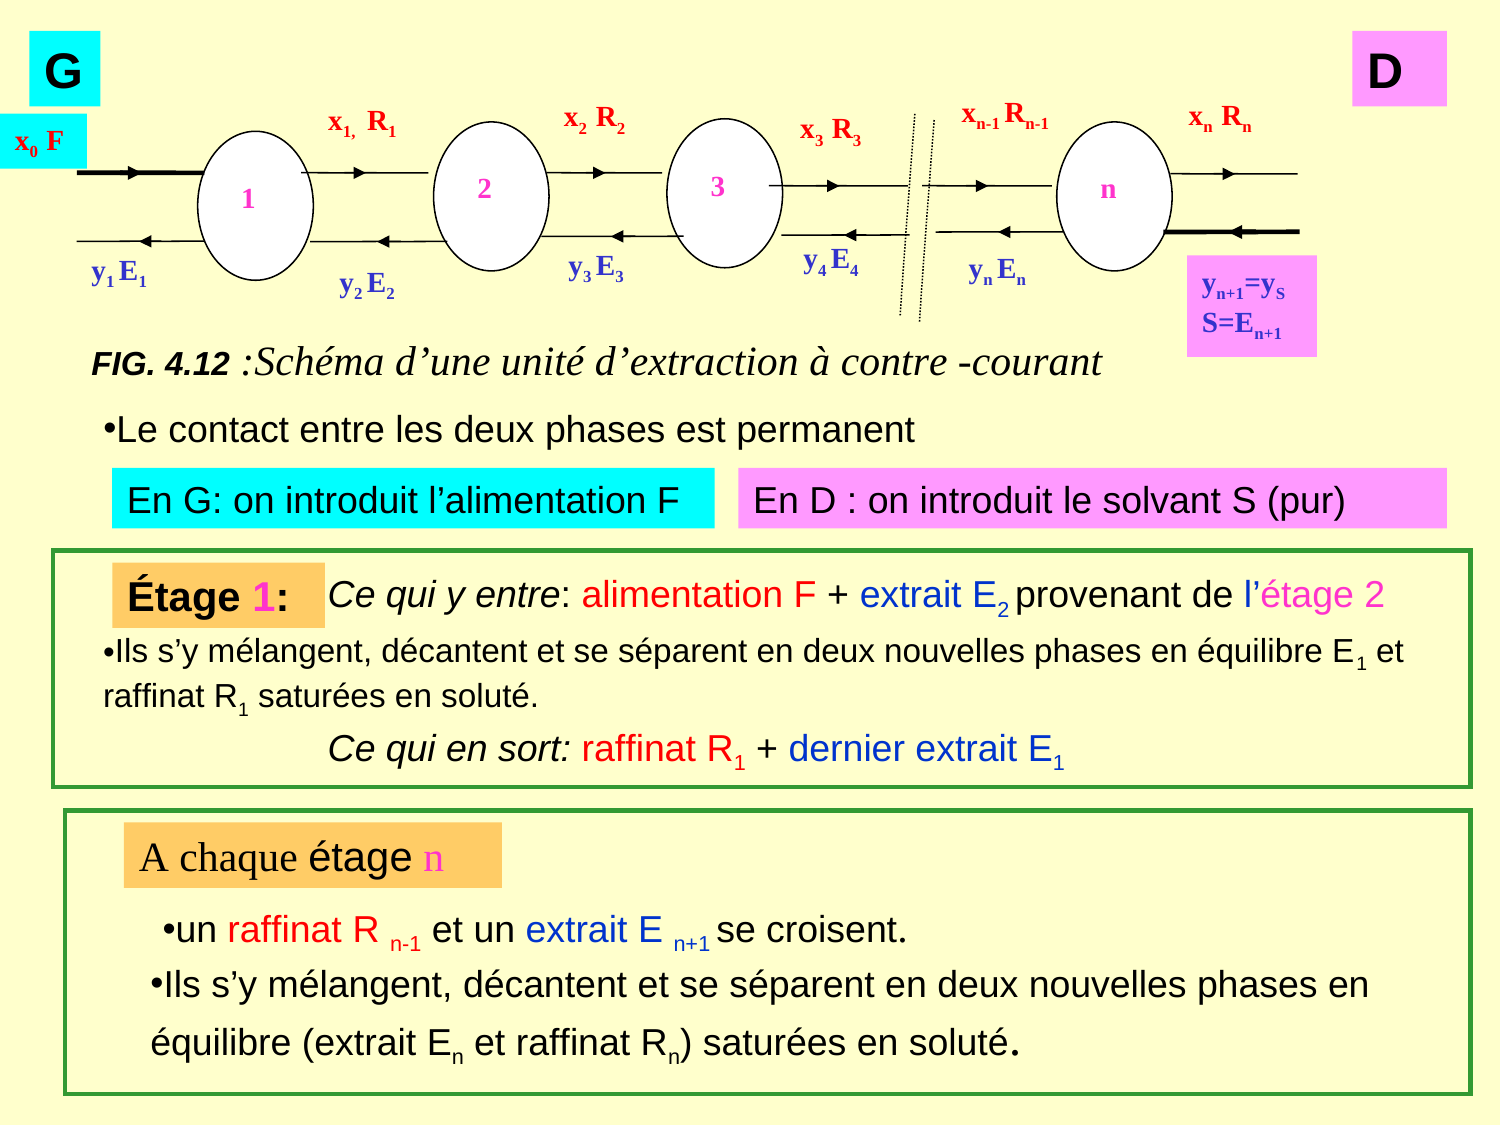

G
D
xn-1 Rn-1
xn Rn
x2 R2
y3 E3
x1, R1
x3 R3
y4 E4
x0 F
3
2
n
1
yn+1=yS
S=En+1
yn En
y1 E1
y2 E2
FIG. 4.12 :Schéma d’une unité d’extraction à contre -courant
Le contact entre les deux phases est permanent
En G: on introduit l’alimentation F
En D : on introduit le solvant S (pur)
Étage 1:
Ce qui y entre: alimentation F + extrait E2 provenant de l’étage 2
Ils s’y mélangent, décantent et se séparent en deux nouvelles phases en équilibre E1 et raffinat R1 saturées en soluté.
Ce qui en sort: raffinat R1 + dernier extrait E1
A chaque étage n
un raffinat R n-1 et un extrait E n+1 se croisent.
Ils s’y mélangent, décantent et se séparent en deux nouvelles phases en équilibre (extrait En et raffinat Rn) saturées en soluté.